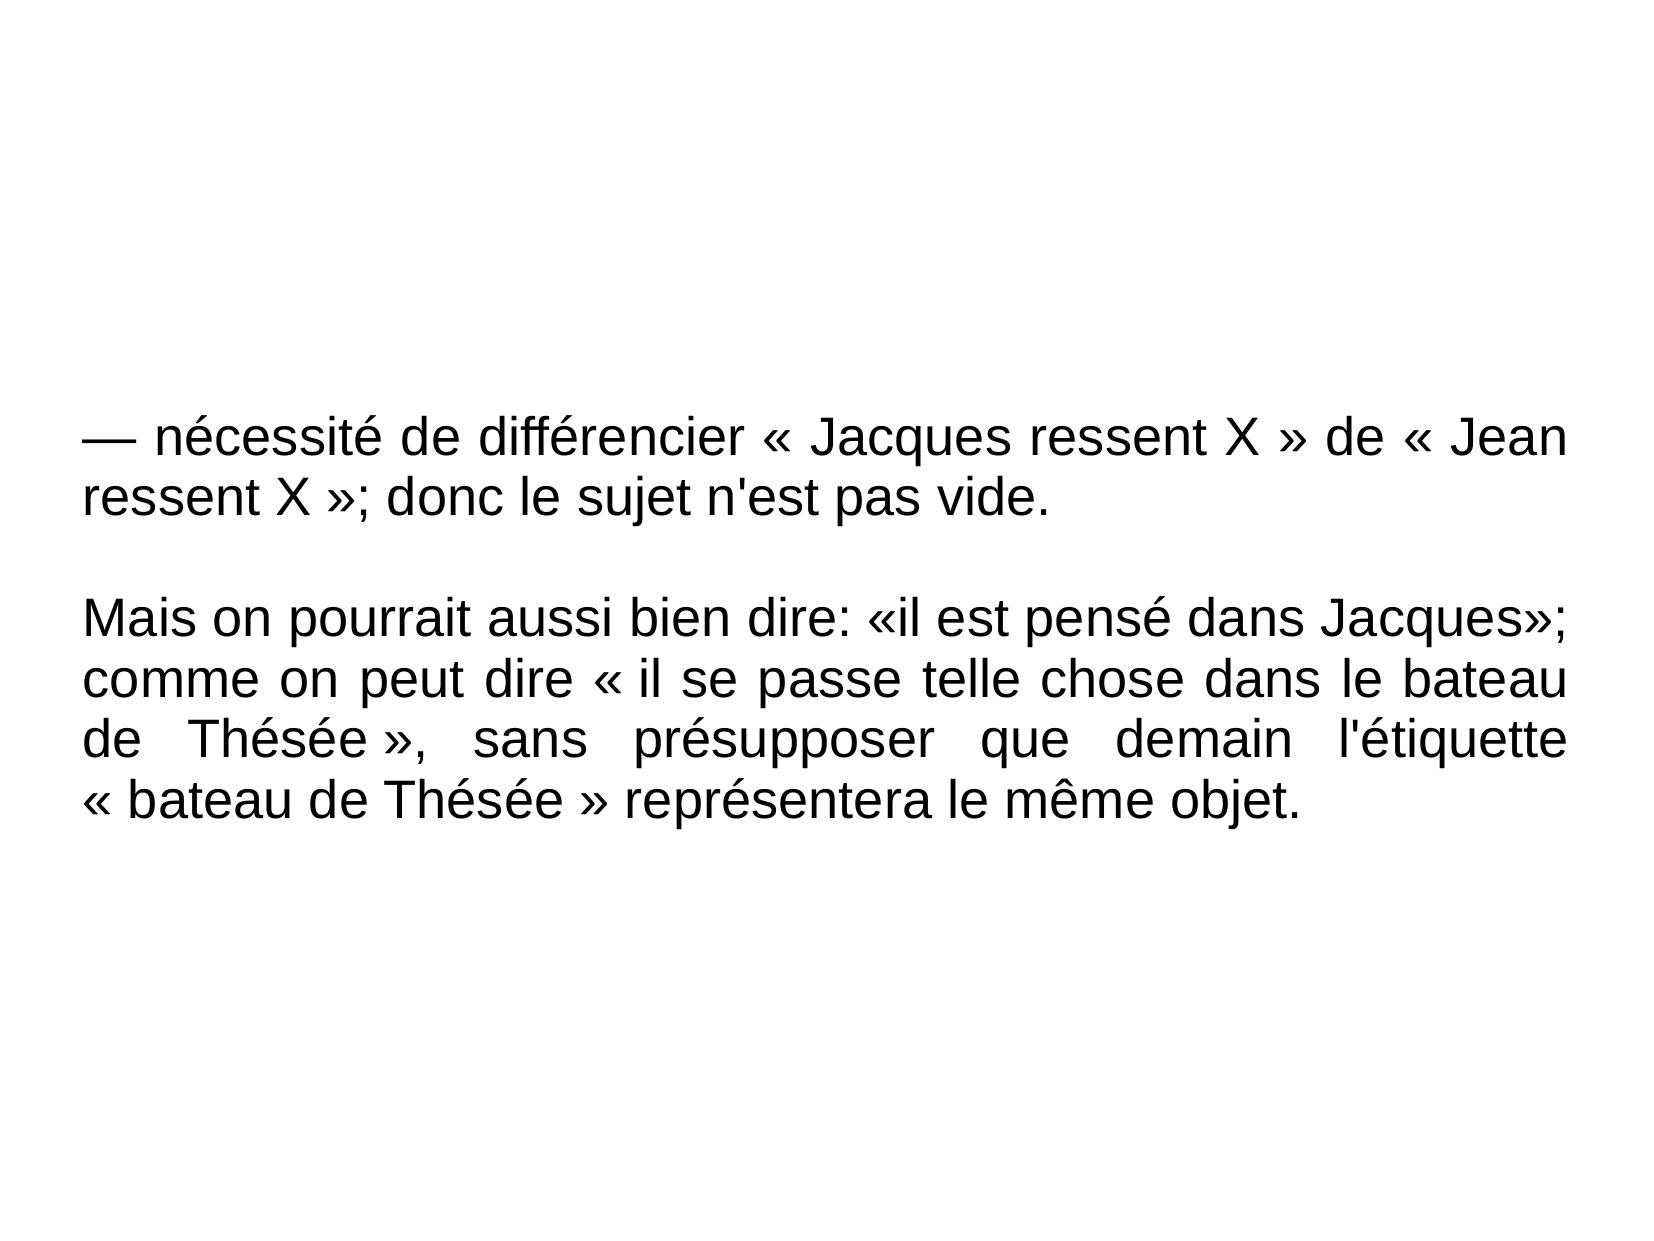

# — nécessité de différencier « Jacques ressent X » de « Jean ressent X »; donc le sujet n'est pas vide.
Mais on pourrait aussi bien dire: «il est pensé dans Jacques»; comme on peut dire « il se passe telle chose dans le bateau de Thésée », sans présupposer que demain l'étiquette « bateau de Thésée » représentera le même objet.